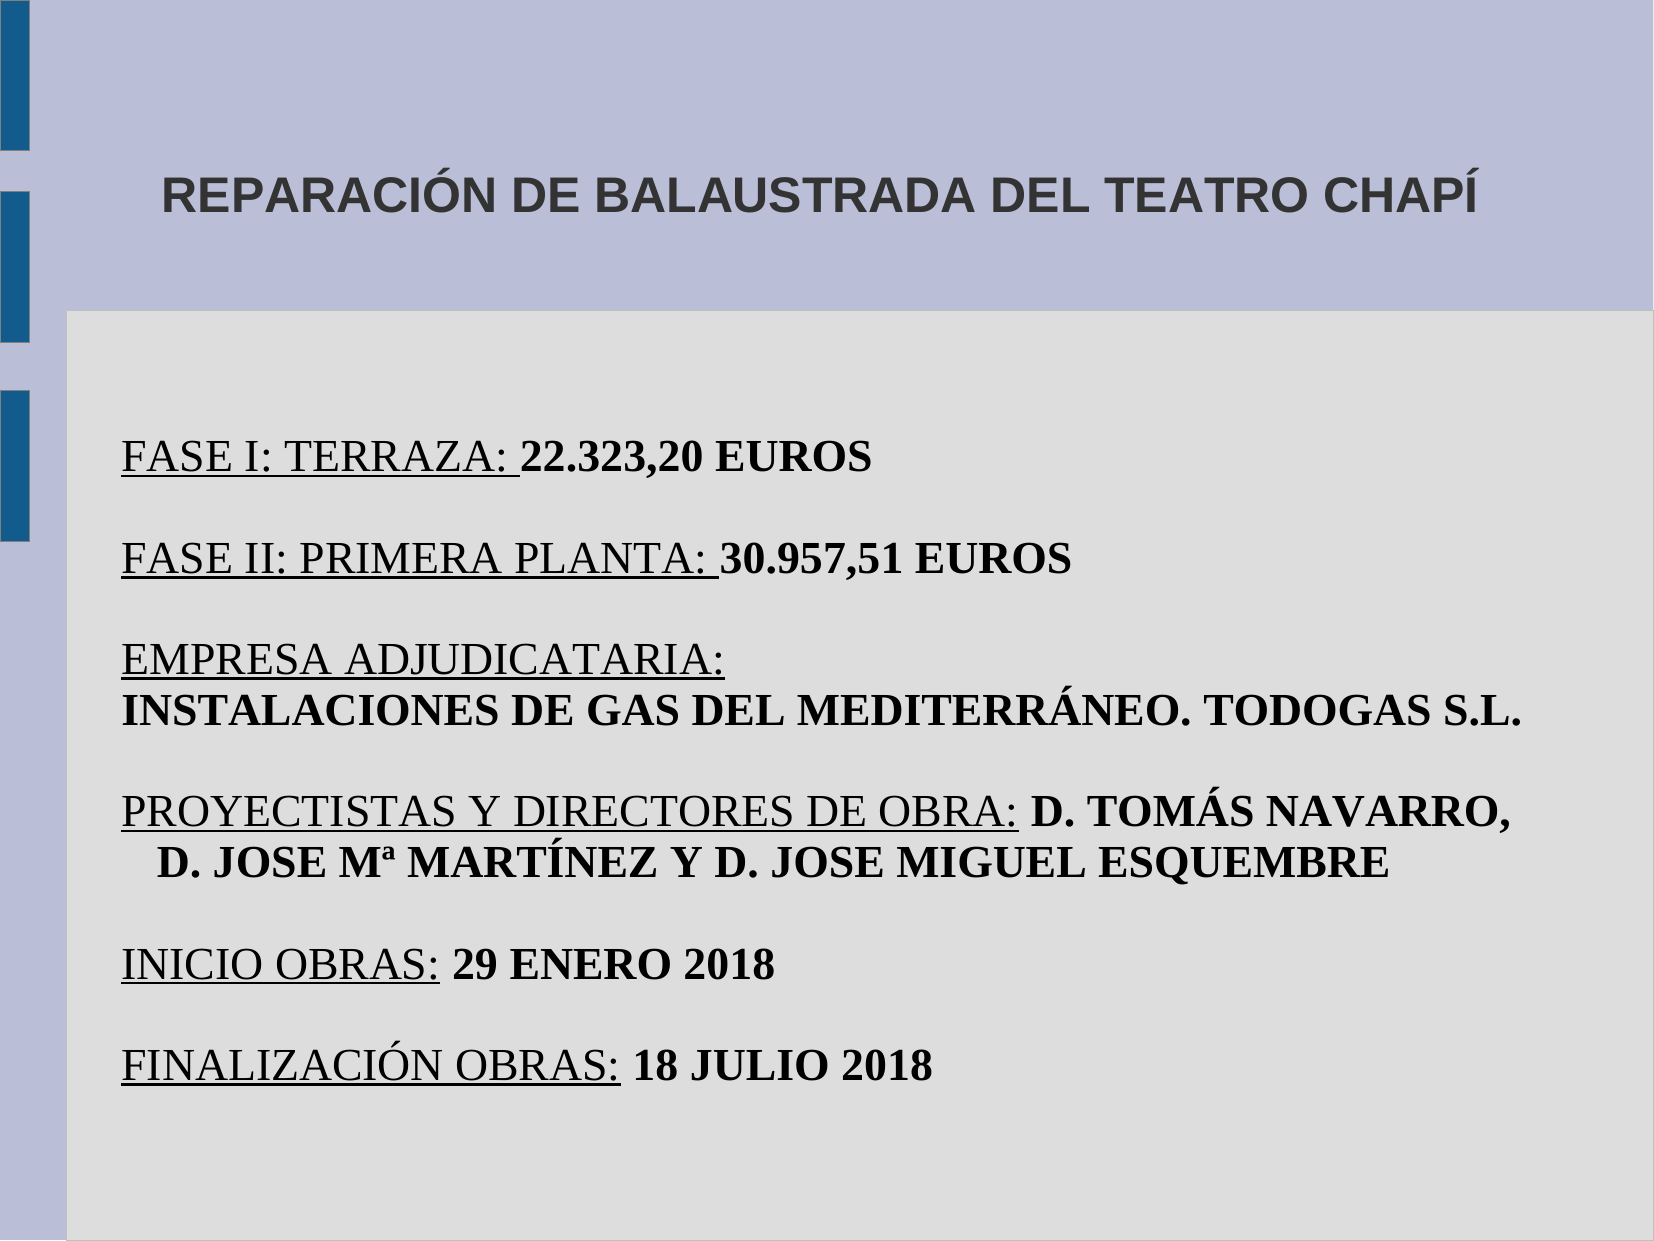

# REPARACIÓN DE BALAUSTRADA DEL TEATRO CHAPÍ
FASE I: TERRAZA: 22.323,20 EUROS
FASE II: PRIMERA PLANTA: 30.957,51 EUROS
EMPRESA ADJUDICATARIA:
INSTALACIONES DE GAS DEL MEDITERRÁNEO. TODOGAS S.L.
PROYECTISTAS Y DIRECTORES DE OBRA: D. TOMÁS NAVARRO, D. JOSE Mª MARTÍNEZ Y D. JOSE MIGUEL ESQUEMBRE
INICIO OBRAS: 29 ENERO 2018
FINALIZACIÓN OBRAS: 18 JULIO 2018